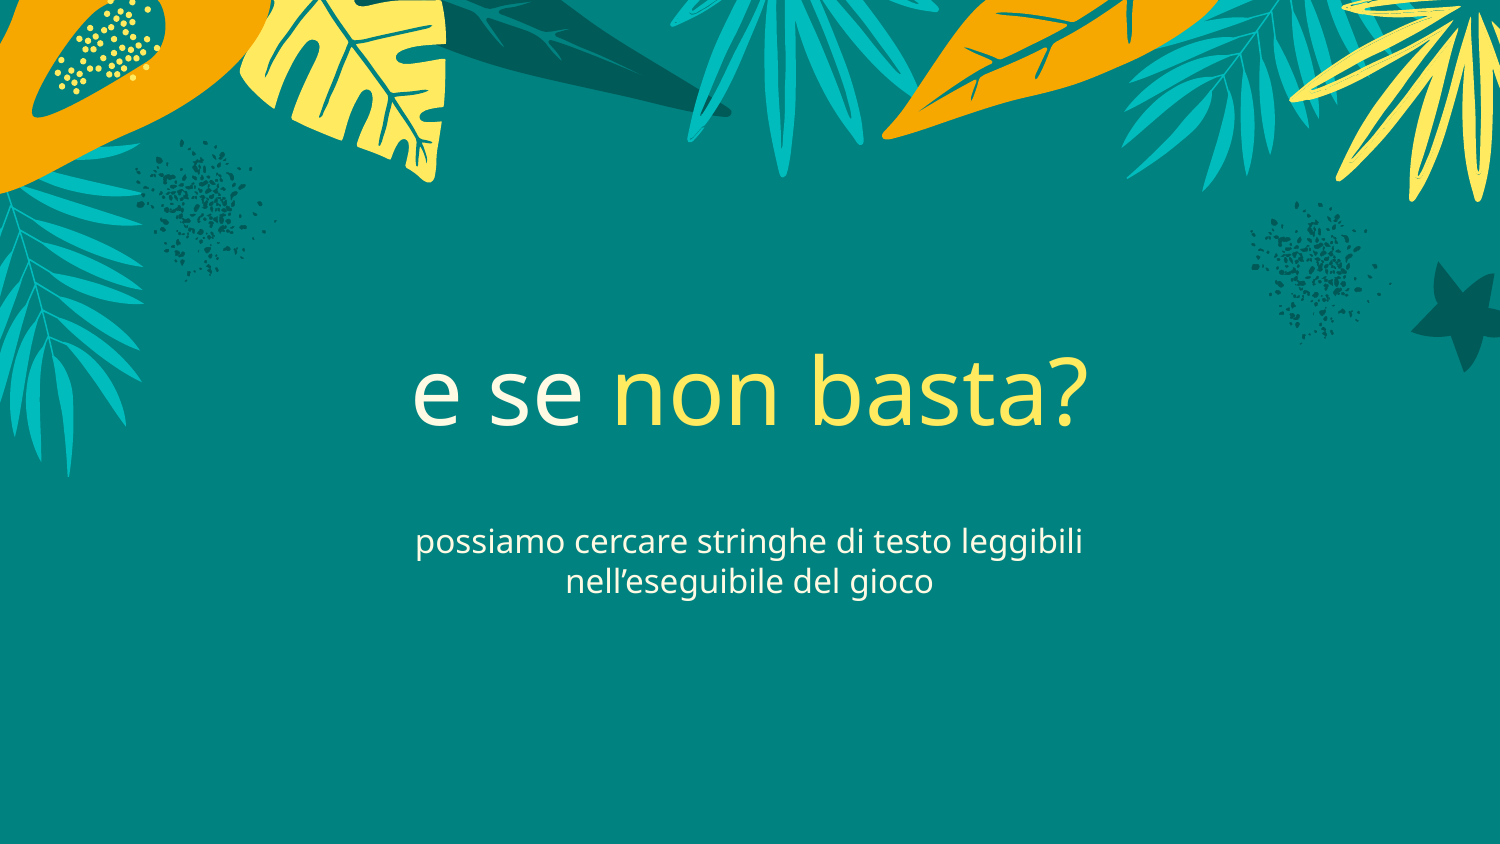

# e se non basta?
possiamo cercare stringhe di testo leggibili nell’eseguibile del gioco